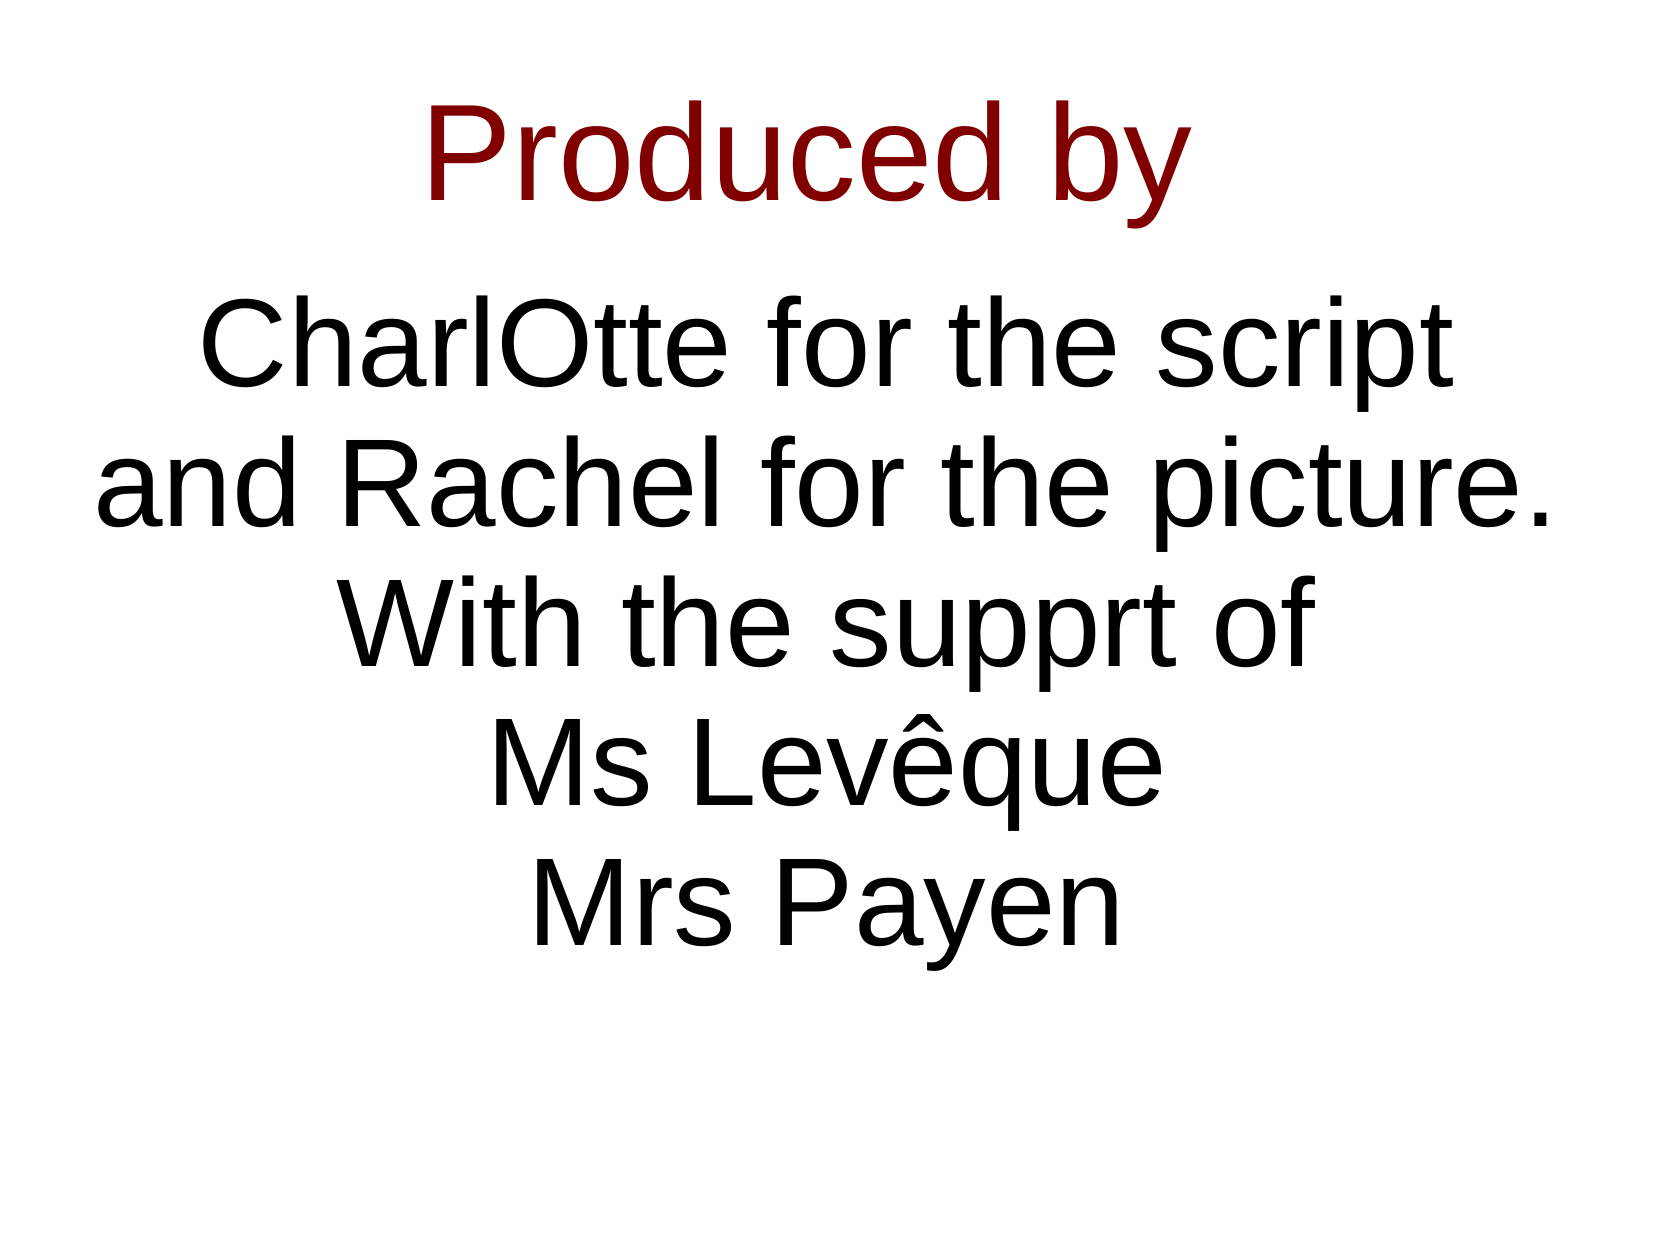

# Produced by
CharlOtte for the script
and Rachel for the picture.
With the supprt of
Ms Levêque
Mrs Payen